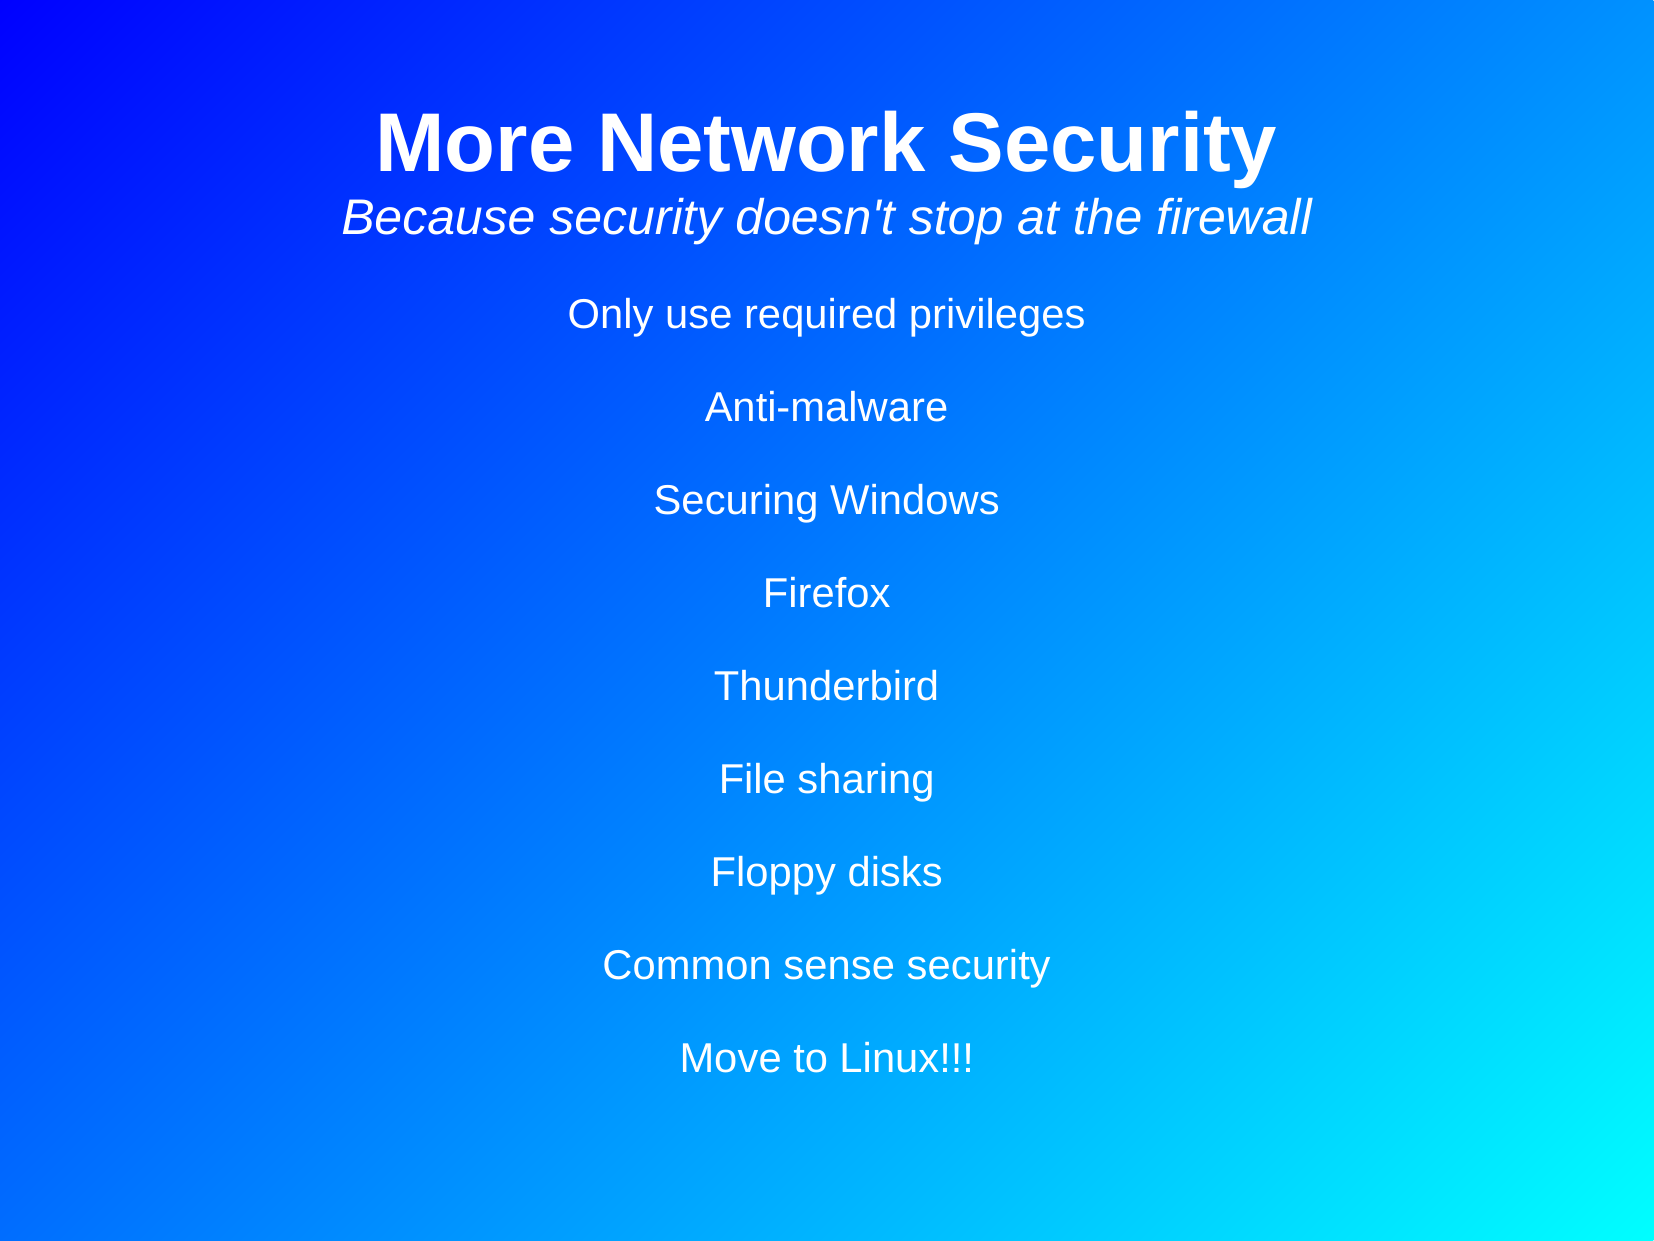

More Network Security
Because security doesn't stop at the firewall
Only use required privileges
Anti-malware
Securing Windows
Firefox
Thunderbird
File sharing
Floppy disks
Common sense security
Move to Linux!!!